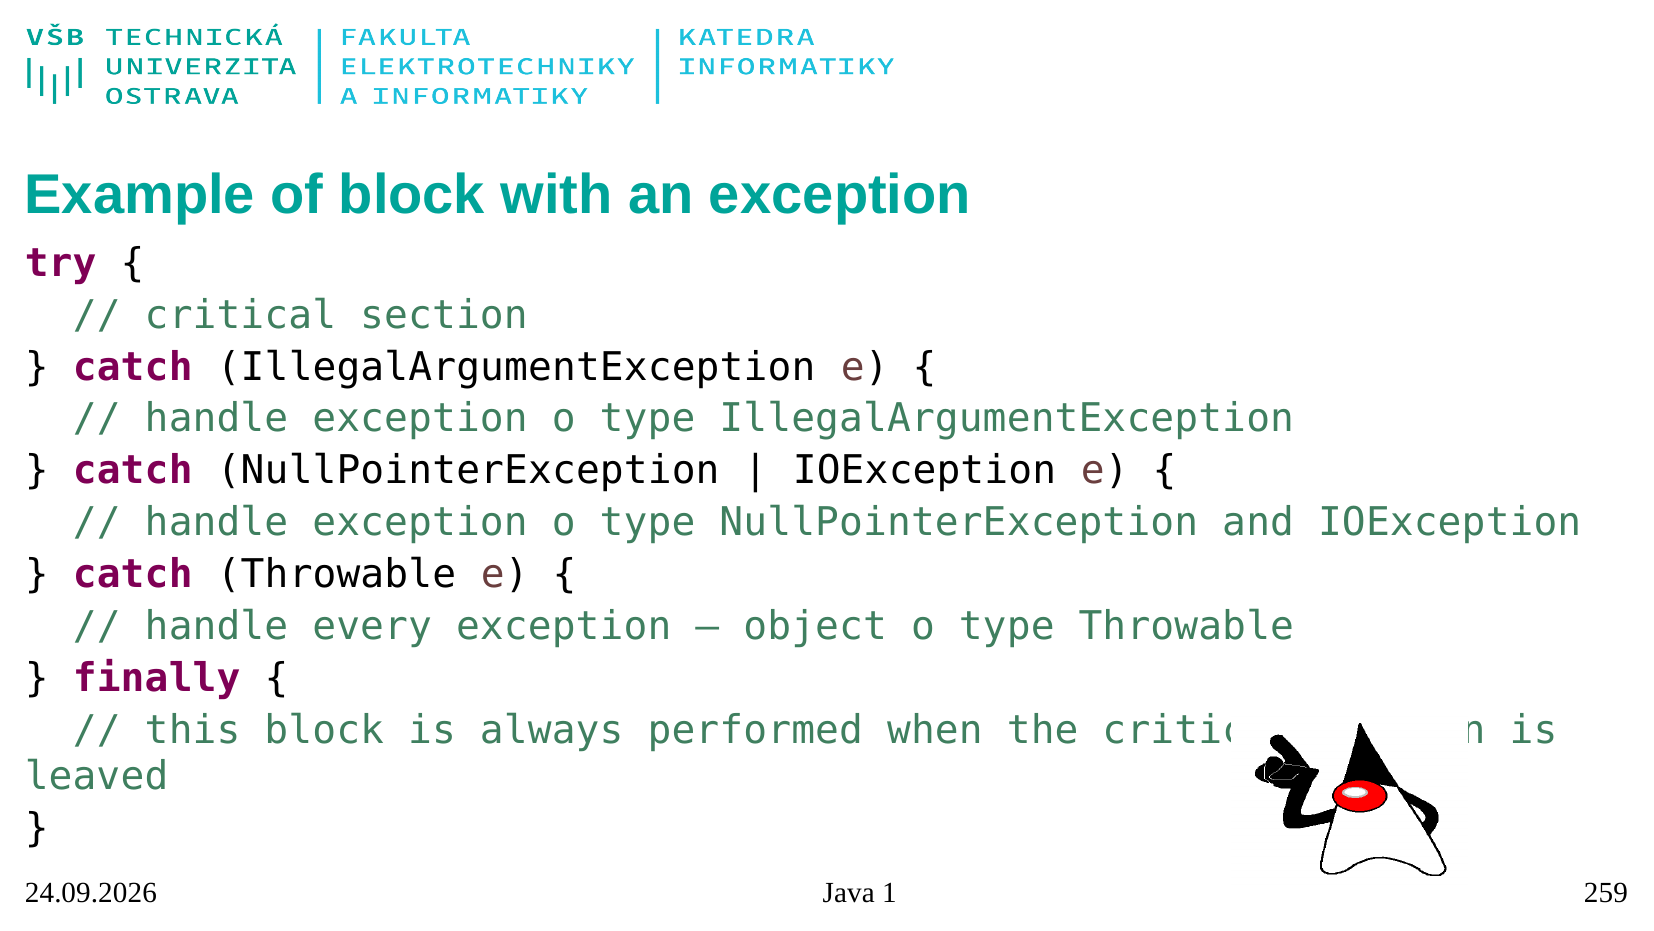

# Example of block with an exception
try {
 // critical section
} catch (IllegalArgumentException e) {
 // handle exception o type IllegalArgumentException
} catch (NullPointerException | IOException e) {
 // handle exception o type NullPointerException and IOException
} catch (Throwable e) {
 // handle every exception – object o type Throwable
} finally {
 // this block is always performed when the critical section is leaved
}
Java 1
259